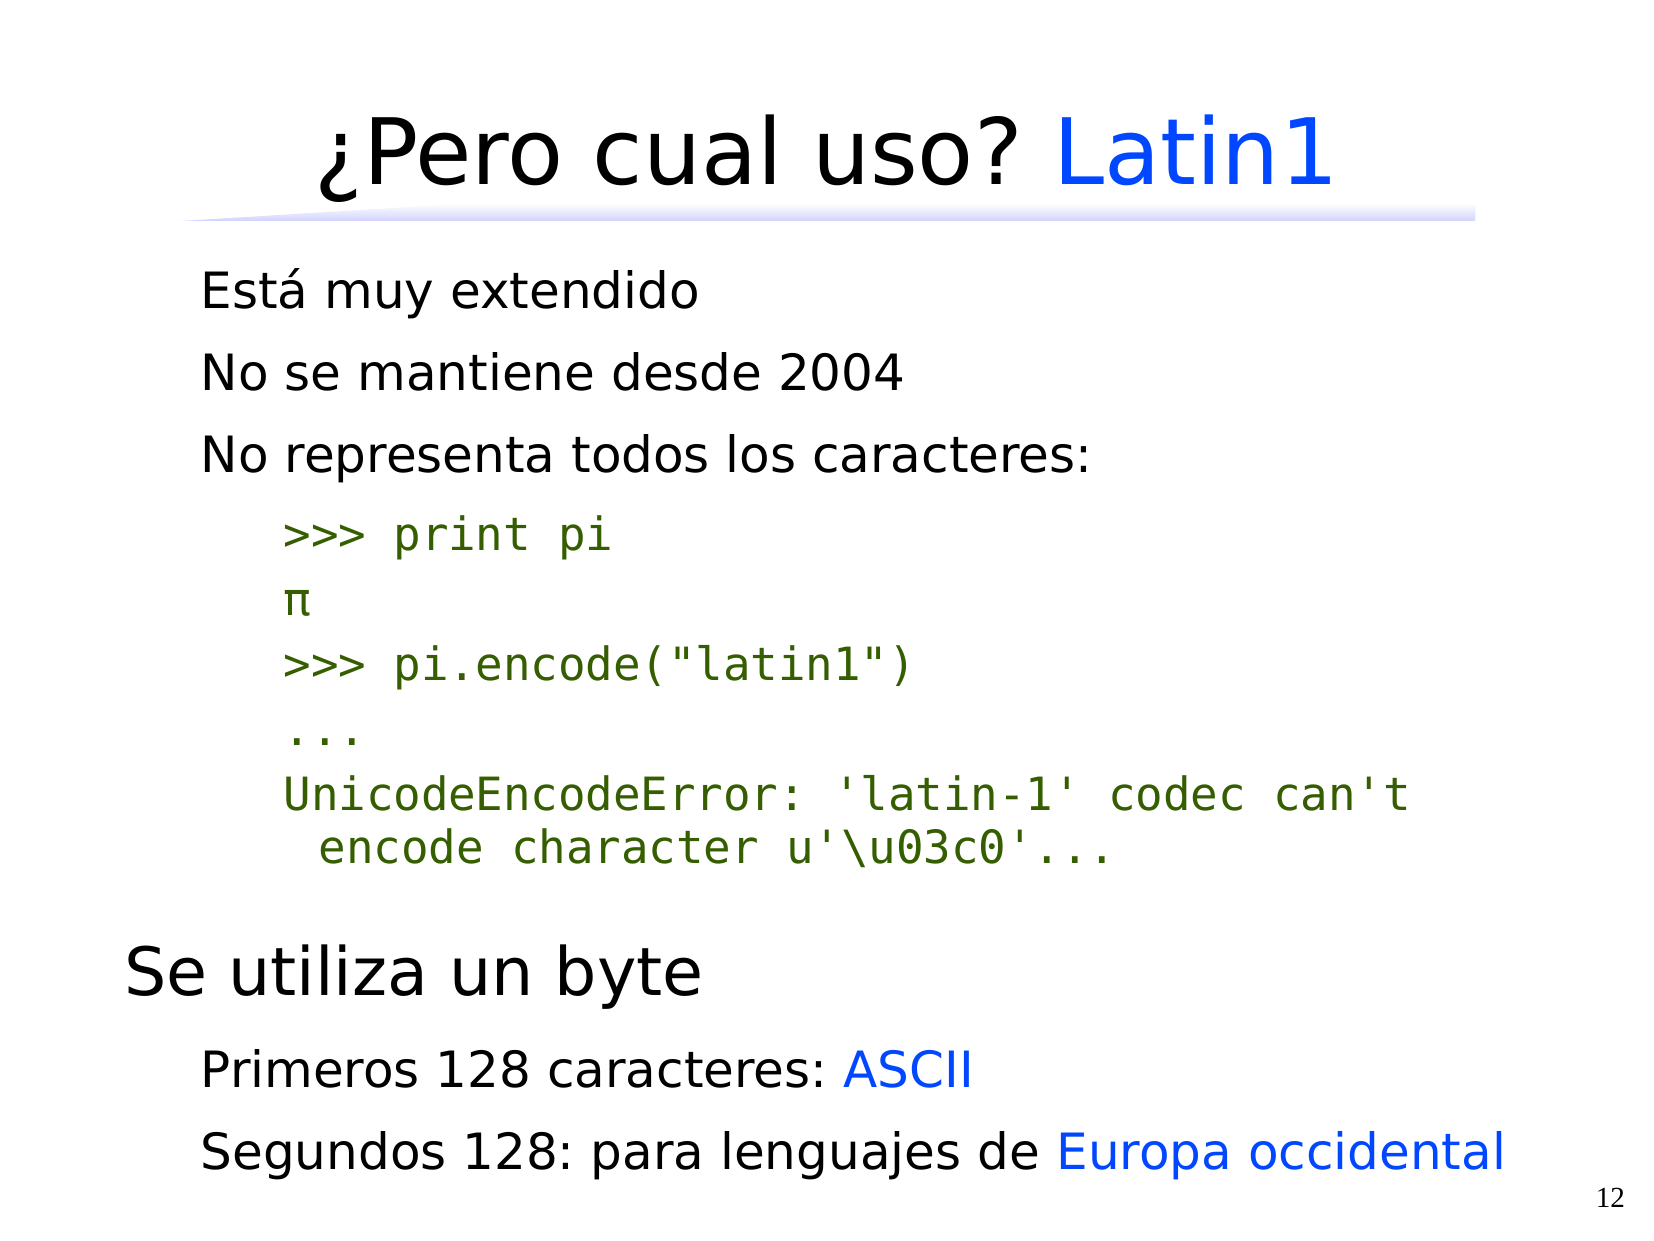

# ¿Pero cual uso? Latin1
Está muy extendido
No se mantiene desde 2004
No representa todos los caracteres:
>>> print pi
π
>>> pi.encode("latin1")
...
UnicodeEncodeError: 'latin-1' codec can't encode character u'\u03c0'...
Se utiliza un byte
Primeros 128 caracteres: ASCII
Segundos 128: para lenguajes de Europa occidental
12